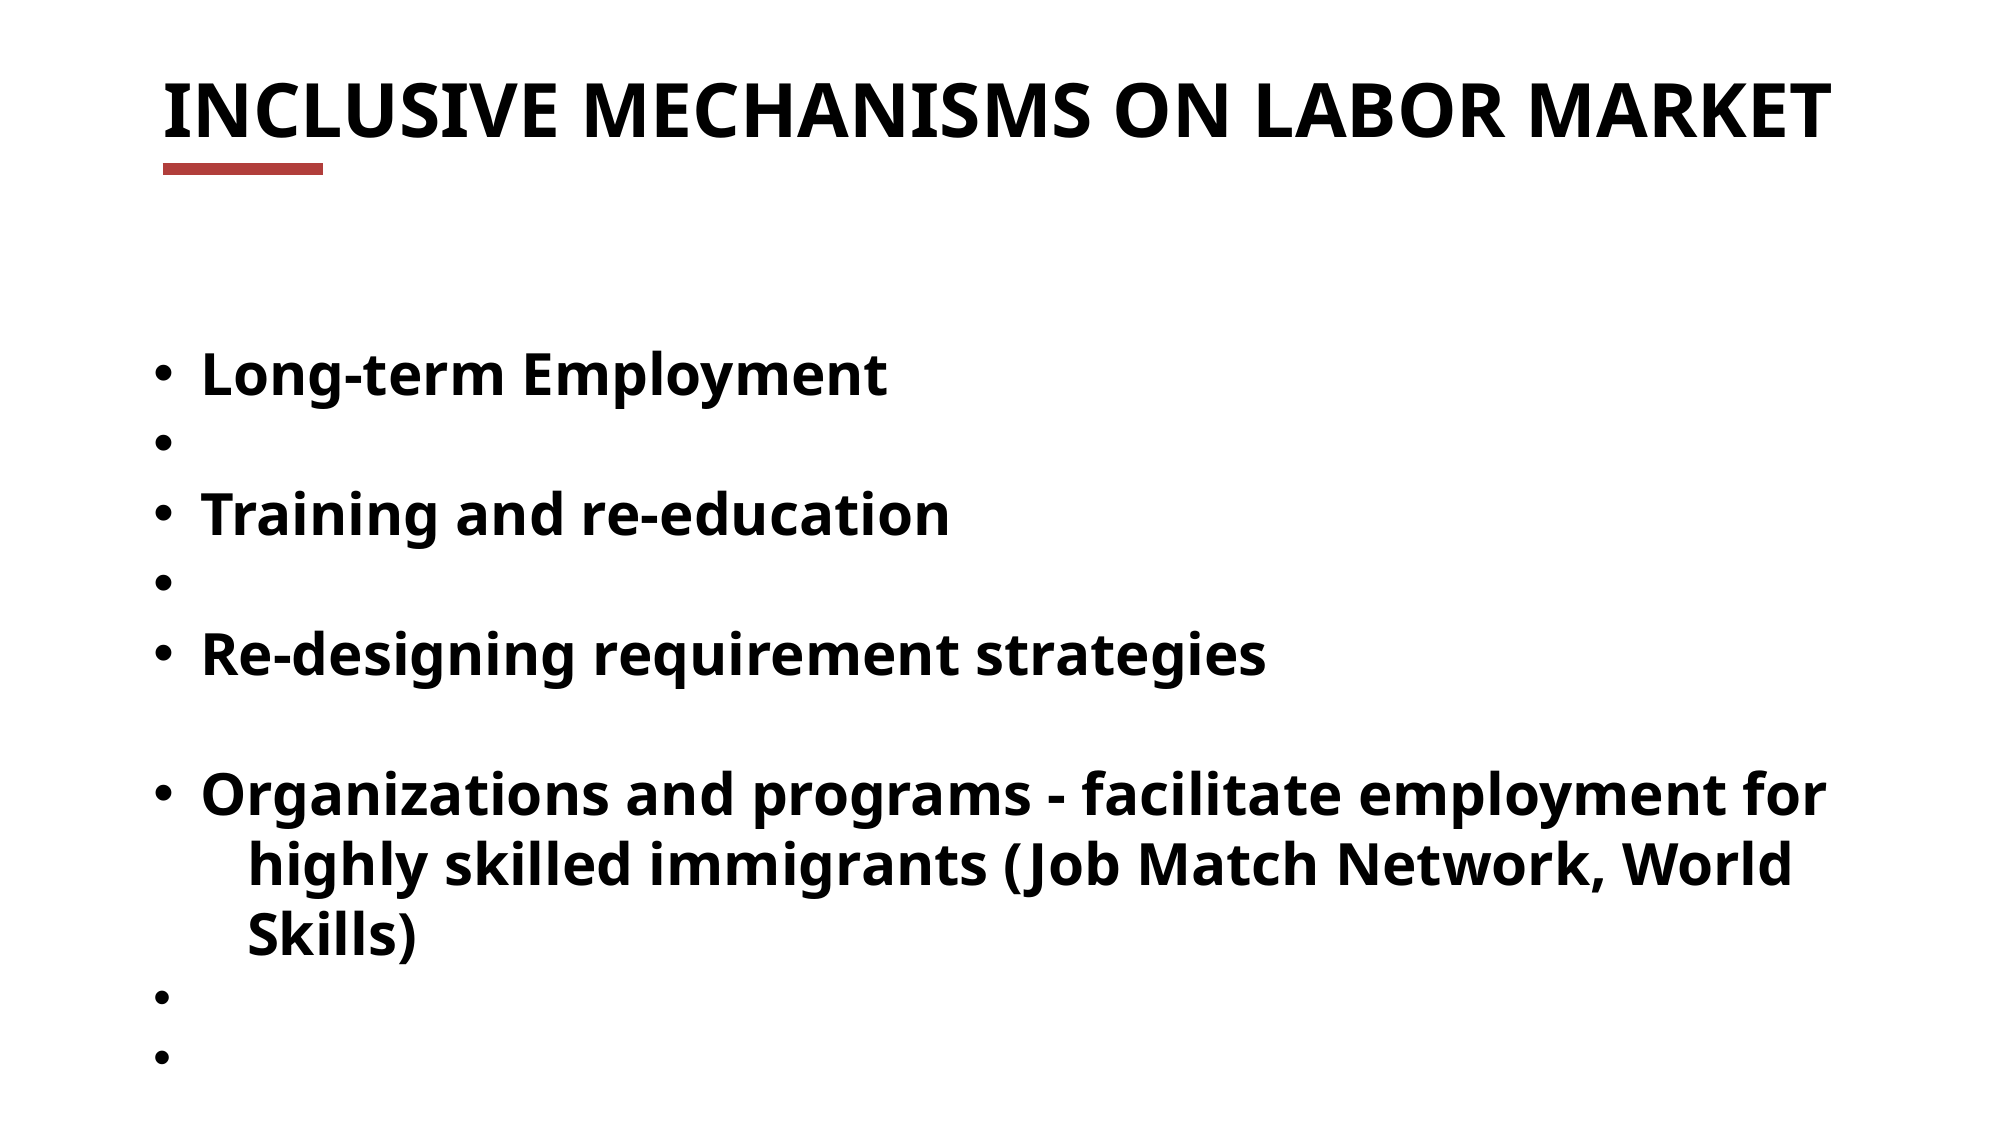

INCLUSIVE MECHANISMS ON LABOR MARKET
Long-term Employment
Training and re-education
Re-designing requirement strategies
Organizations and programs - facilitate employment for highly skilled immigrants (Job Match Network, World Skills)